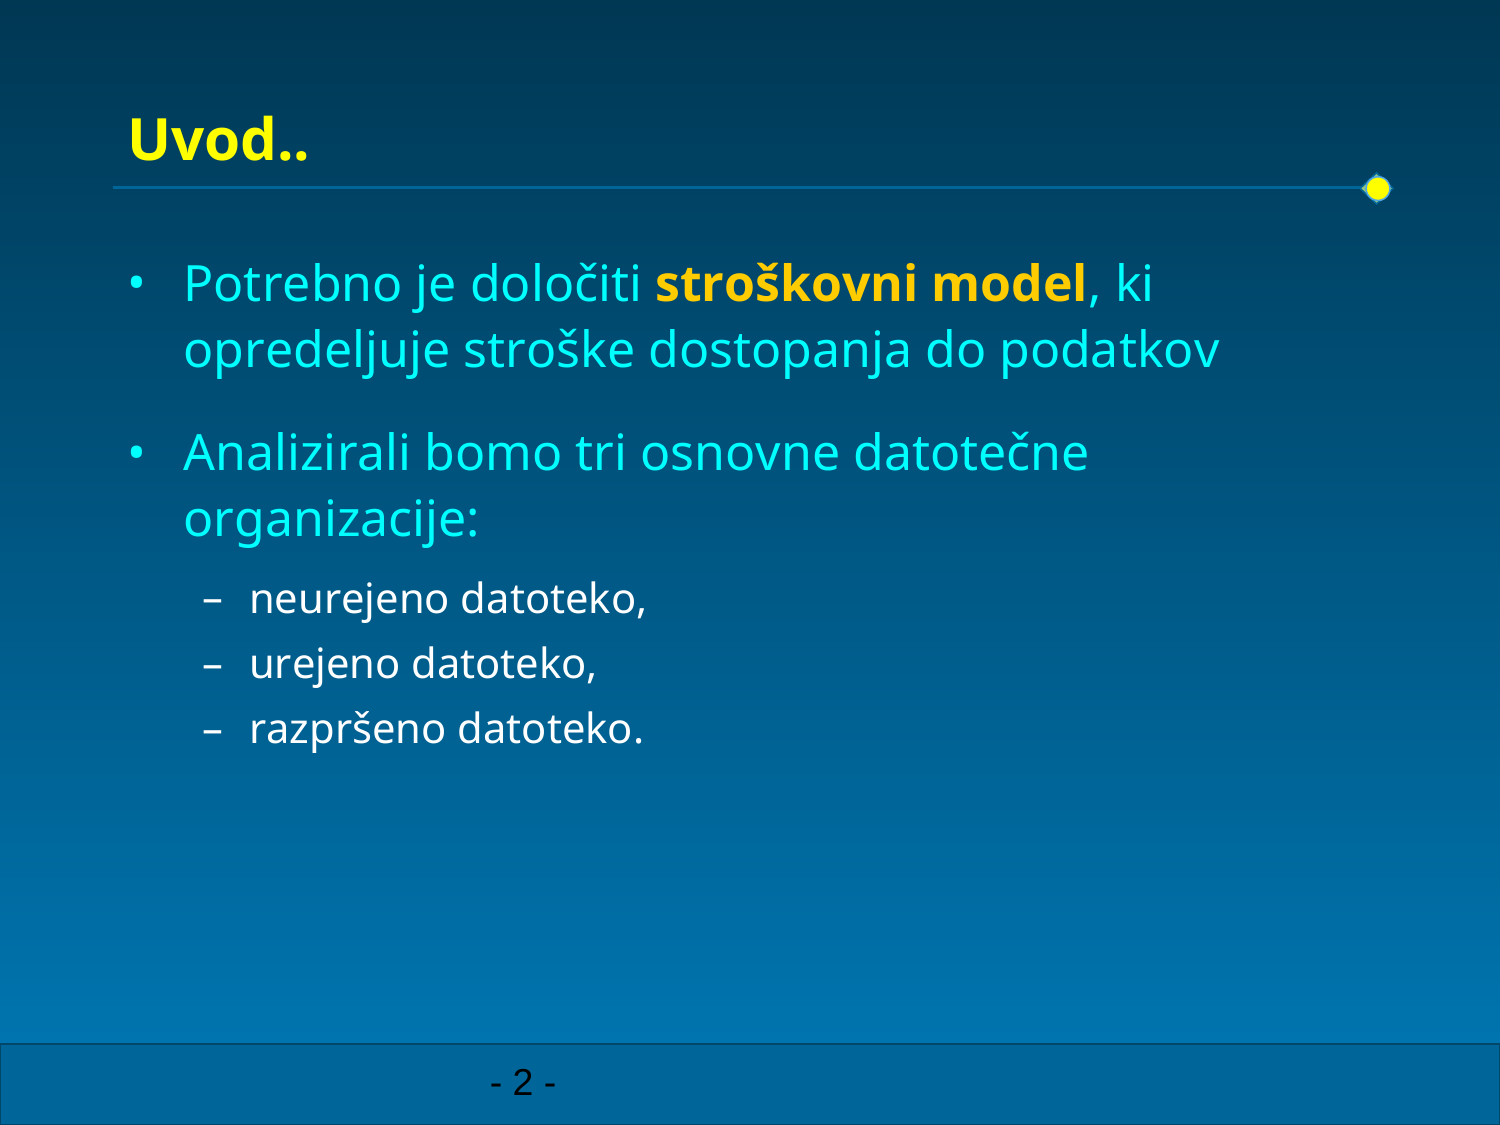

# Uvod..
Potrebno je določiti stroškovni model, ki opredeljuje stroške dostopanja do podatkov
Analizirali bomo tri osnovne datotečne organizacije:
neurejeno datoteko,
urejeno datoteko,
razpršeno datoteko.